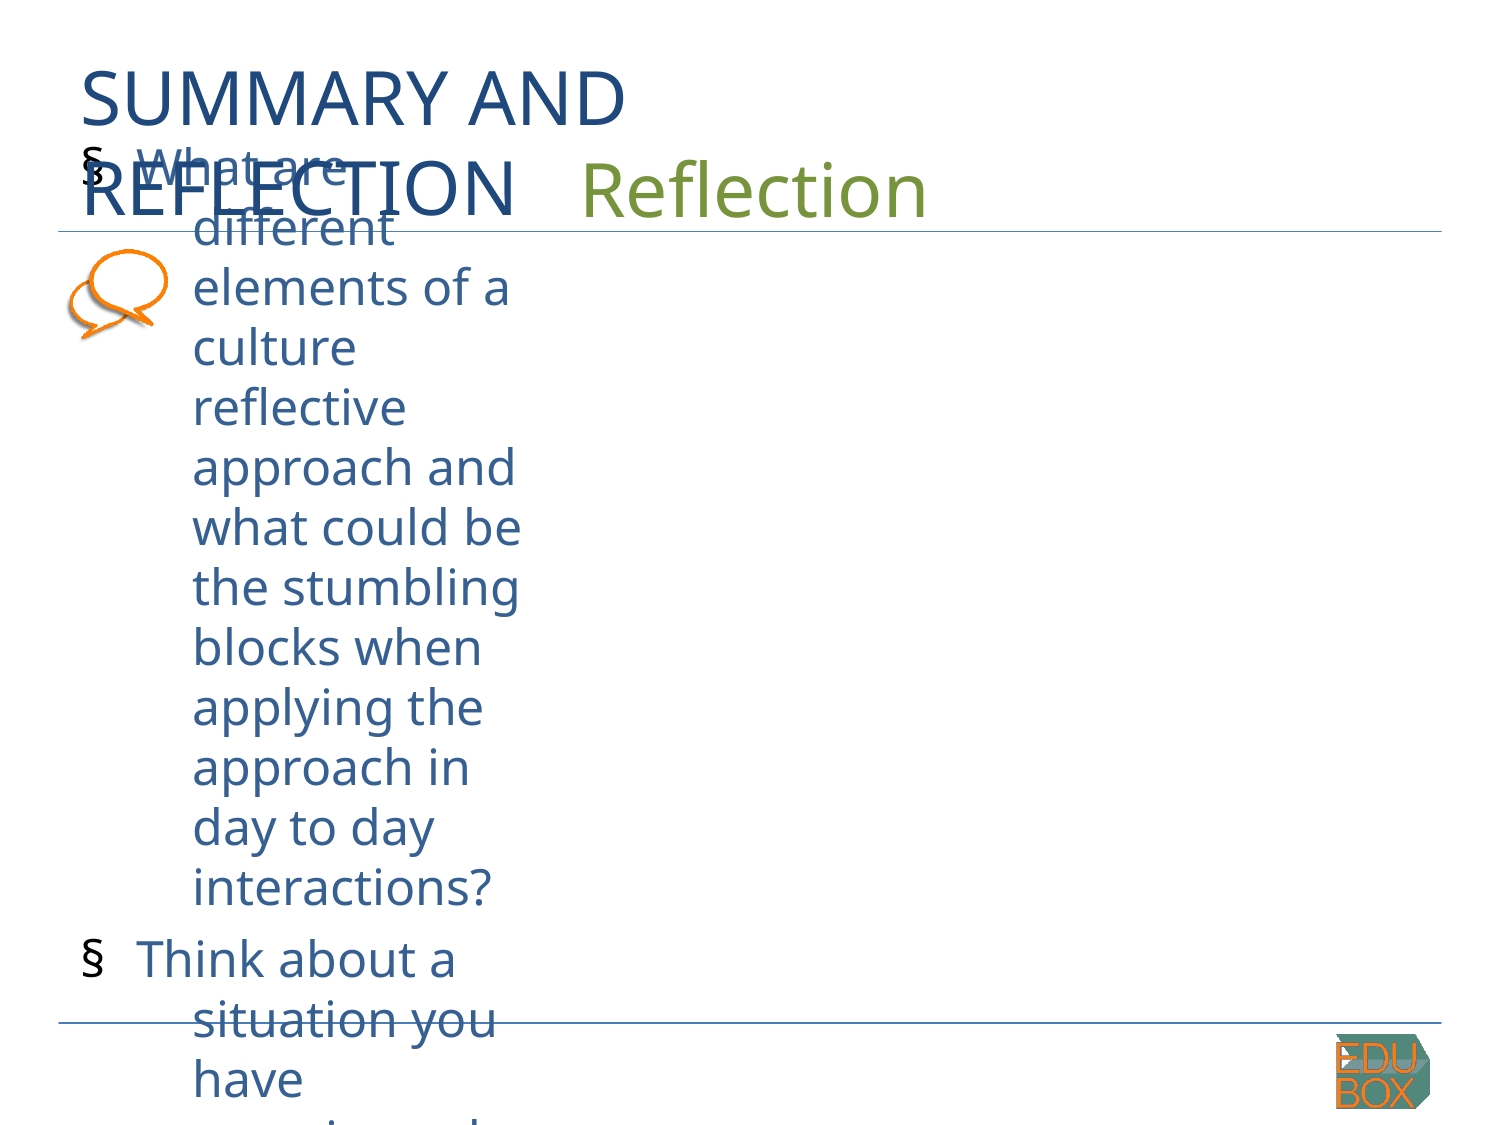

SUMMARY AND REFLECTION
# What are different elements of a culture reflective approach and what could be the stumbling blocks when applying the approach in day to day interactions?
Think about a situation you have experienced in which a culturally-reflexive approach could have helped you to develop a basis for common meaning and knowledge.
What are the vital skills required in order to apply a culturally reflexive approach?
Reflection